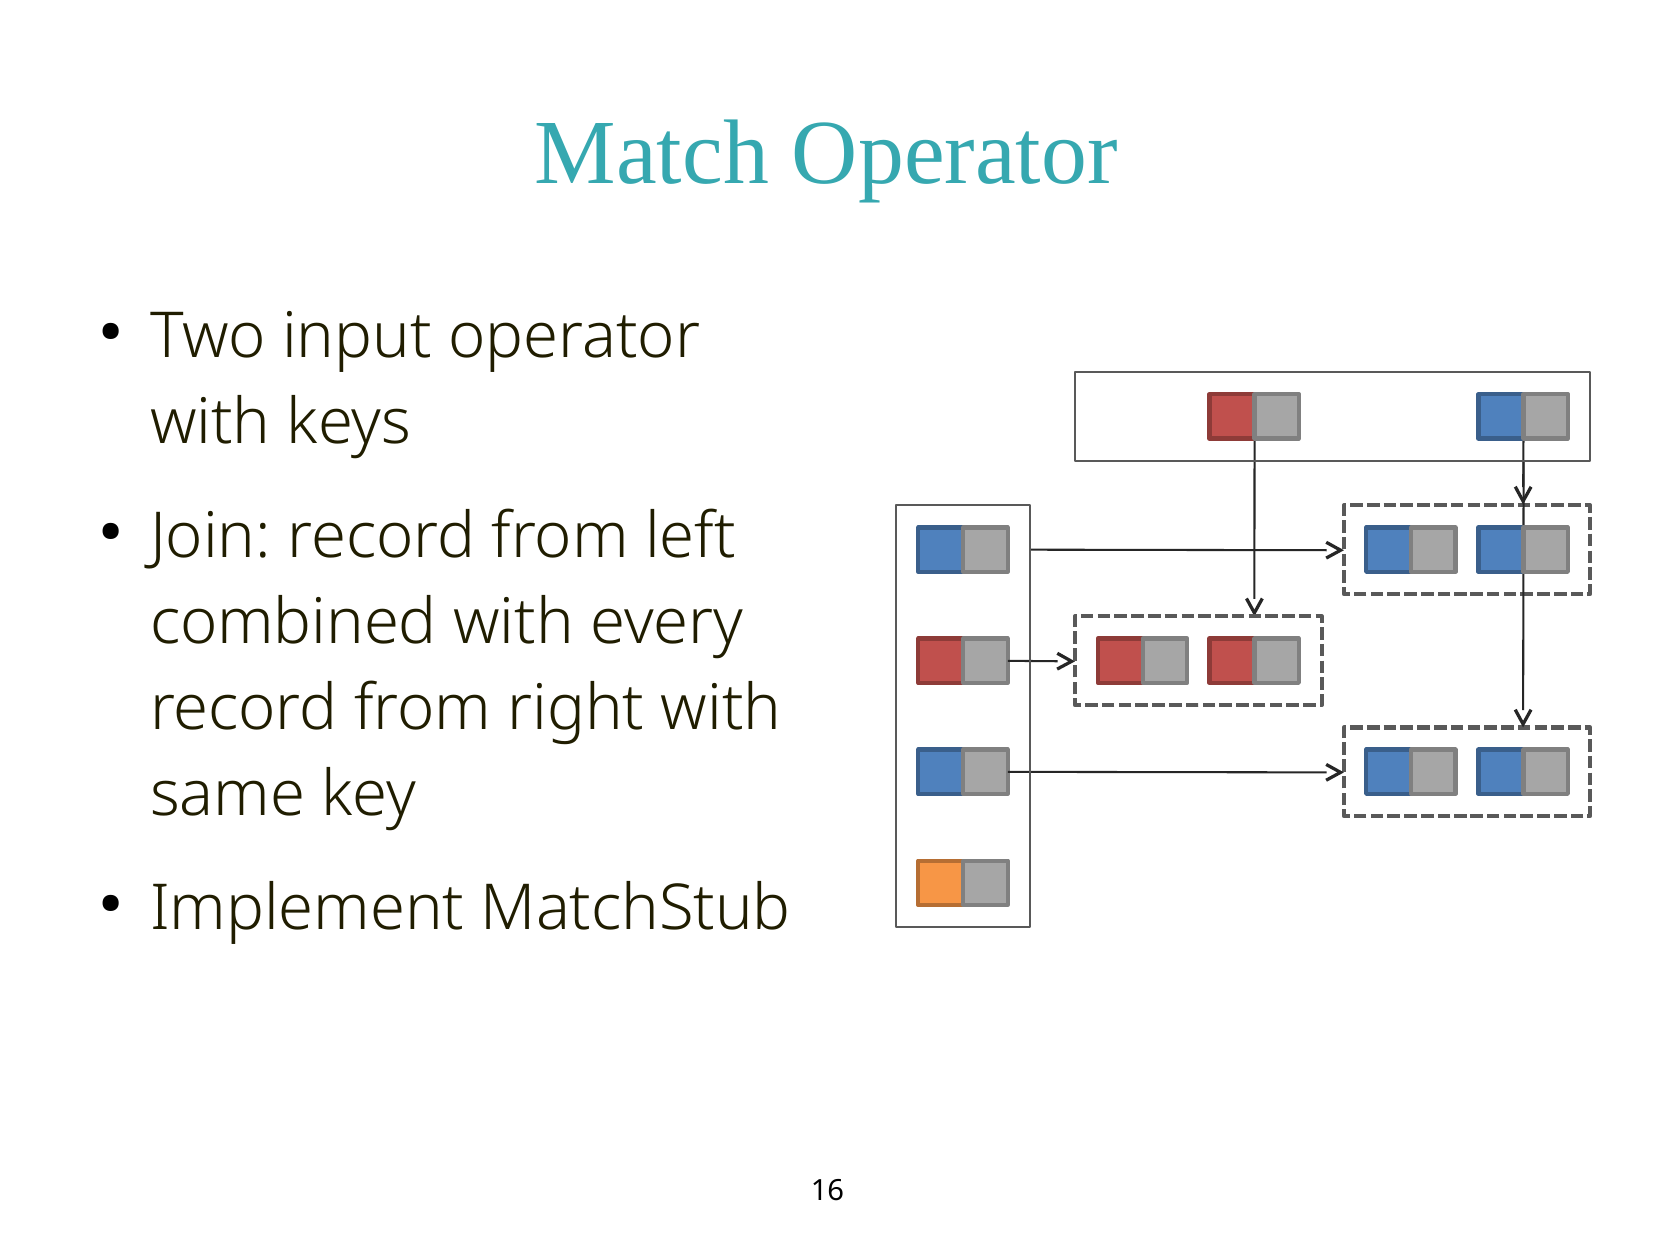

# Match Operator
Two input operator with keys
Join: record from left combined with every record from right with same key
Implement MatchStub
16